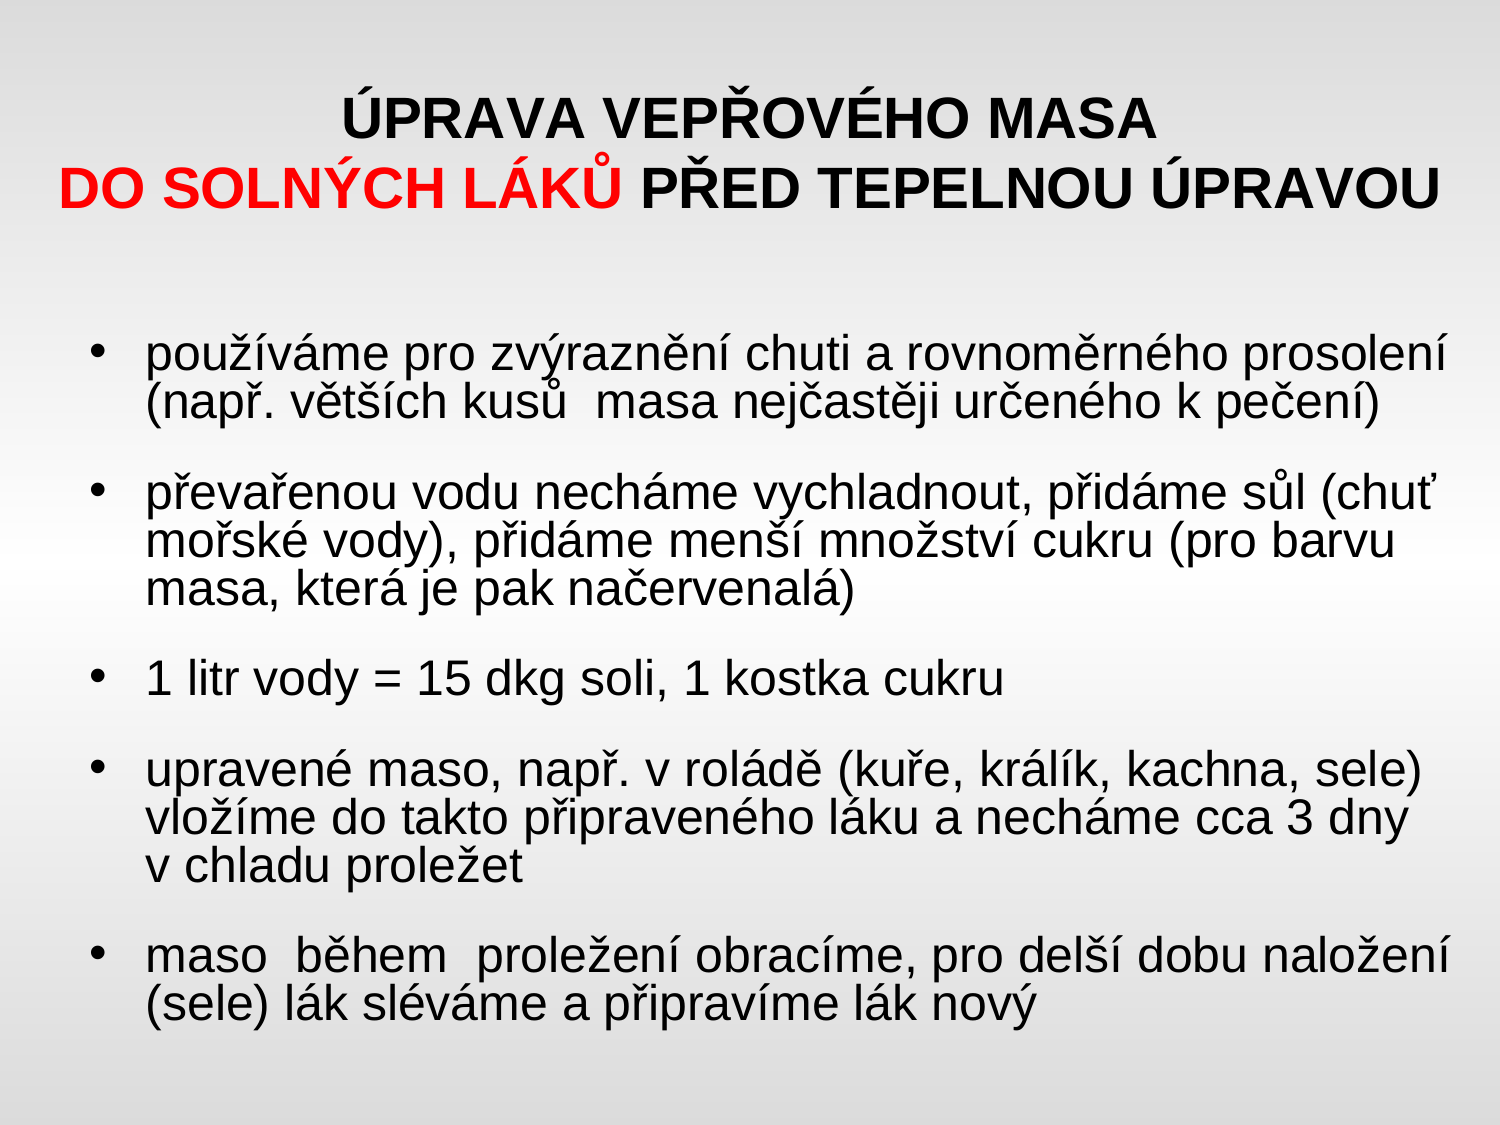

# ÚPRAVA VEPŘOVÉHO MASA DO SOLNÝCH LÁKŮ PŘED TEPELNOU ÚPRAVOU
používáme pro zvýraznění chuti a rovnoměrného prosolení (např. větších kusů masa nejčastěji určeného k pečení)
převařenou vodu necháme vychladnout, přidáme sůl (chuť mořské vody), přidáme menší množství cukru (pro barvu masa, která je pak načervenalá)
1 litr vody = 15 dkg soli, 1 kostka cukru
upravené maso, např. v roládě (kuře, králík, kachna, sele) vložíme do takto připraveného láku a necháme cca 3 dny v chladu proležet
maso během proležení obracíme, pro delší dobu naložení (sele) lák sléváme a připravíme lák nový